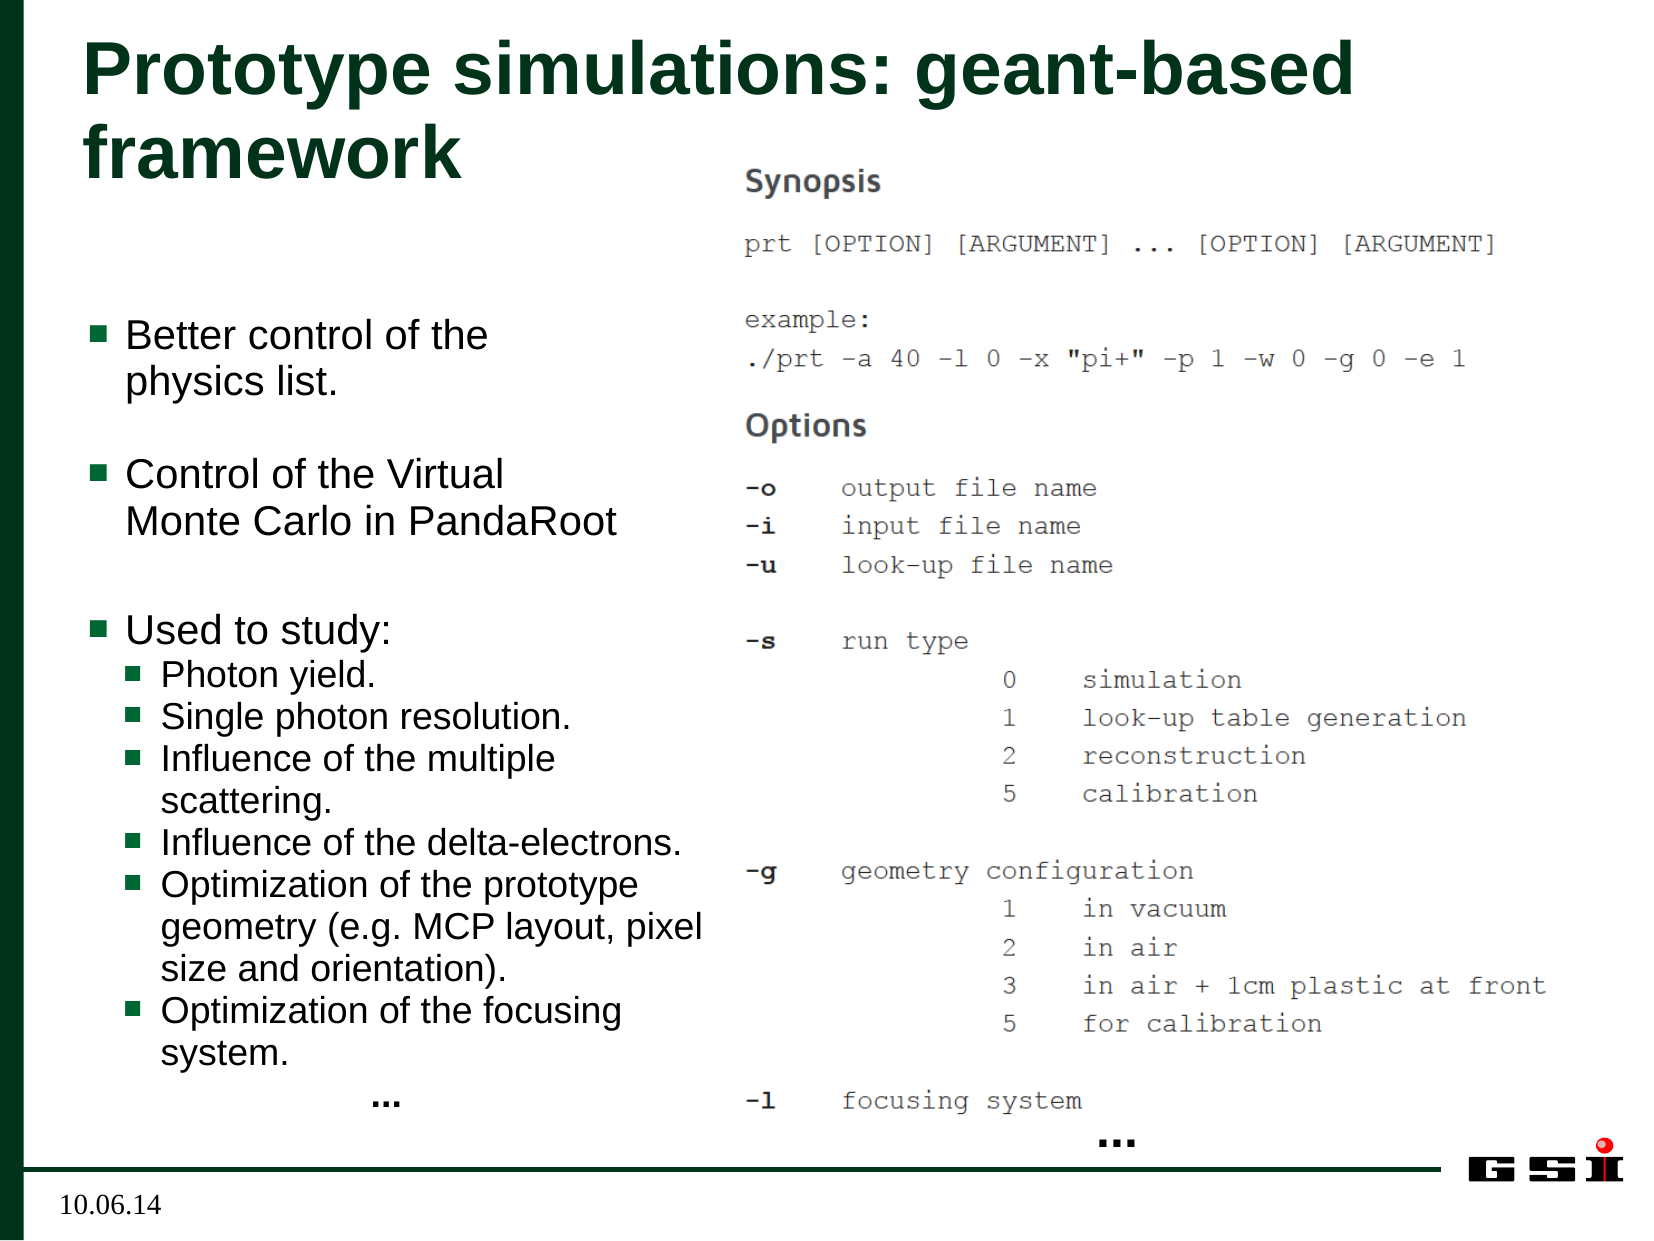

# Prototype simulations: geant-based framework
Better control of the physics list.
Control of the Virtual Monte Carlo in PandaRoot
Used to study:
Photon yield.
Single photon resolution.
Influence of the multiple scattering.
Influence of the delta-electrons.
Optimization of the prototype geometry (e.g. MCP layout, pixel size and orientation).
Optimization of the focusing system.
 ...
...
10.06.14